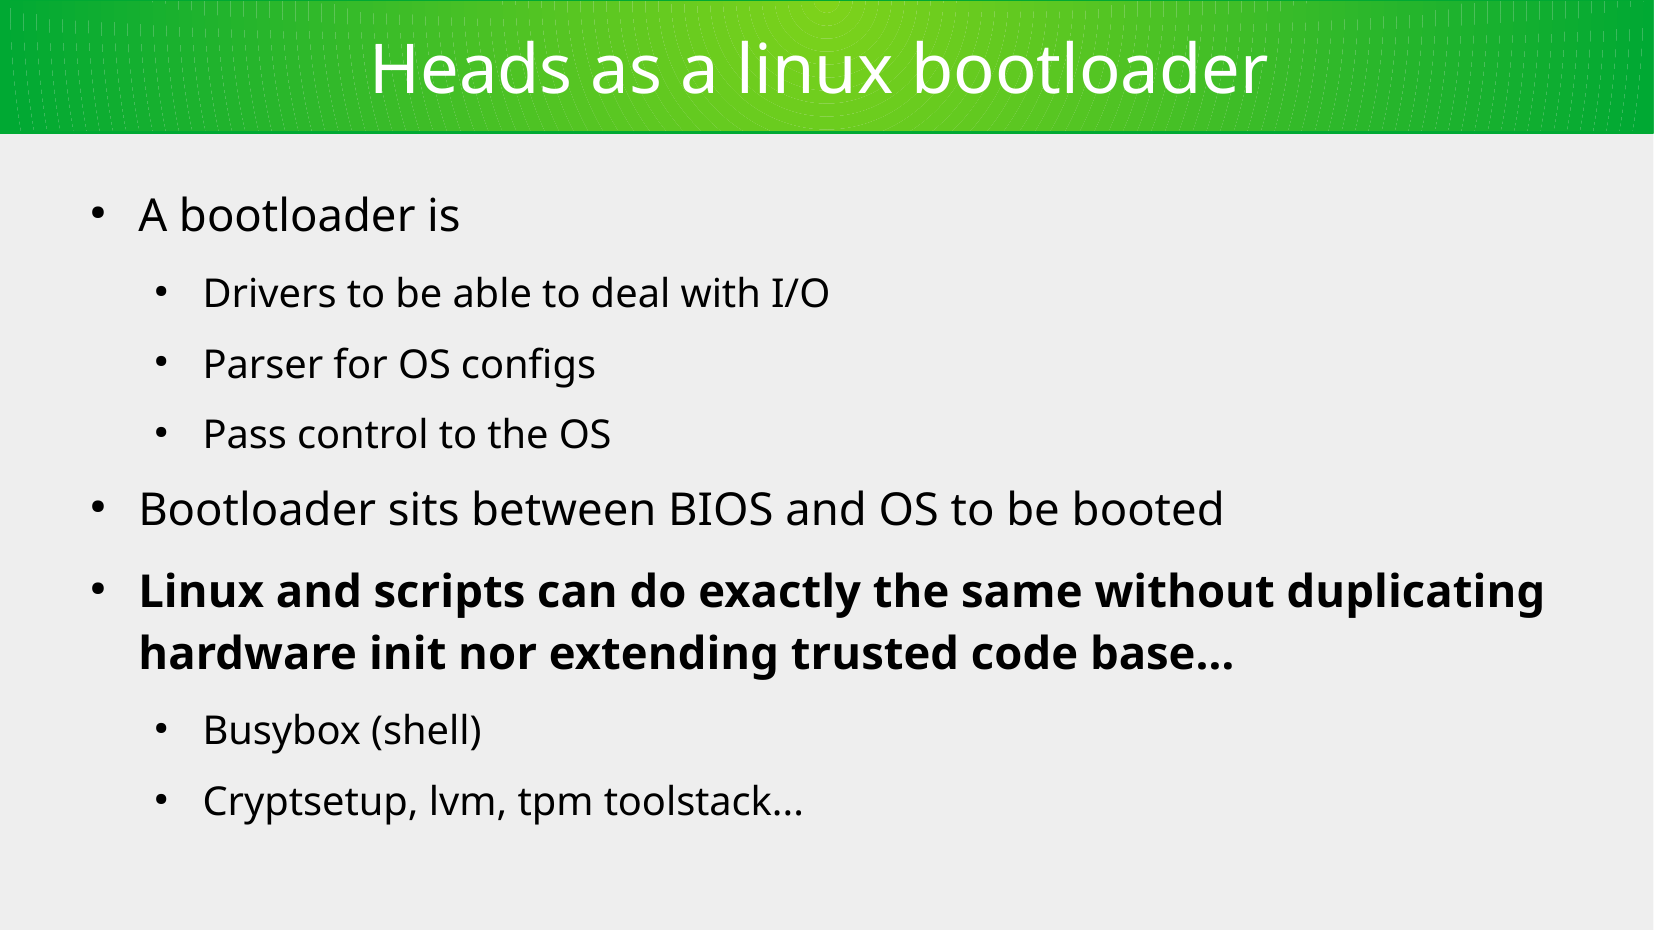

# Heads as a linux bootloader
A bootloader is
Drivers to be able to deal with I/O
Parser for OS configs
Pass control to the OS
Bootloader sits between BIOS and OS to be booted
Linux and scripts can do exactly the same without duplicating hardware init nor extending trusted code base…
Busybox (shell)
Cryptsetup, lvm, tpm toolstack...